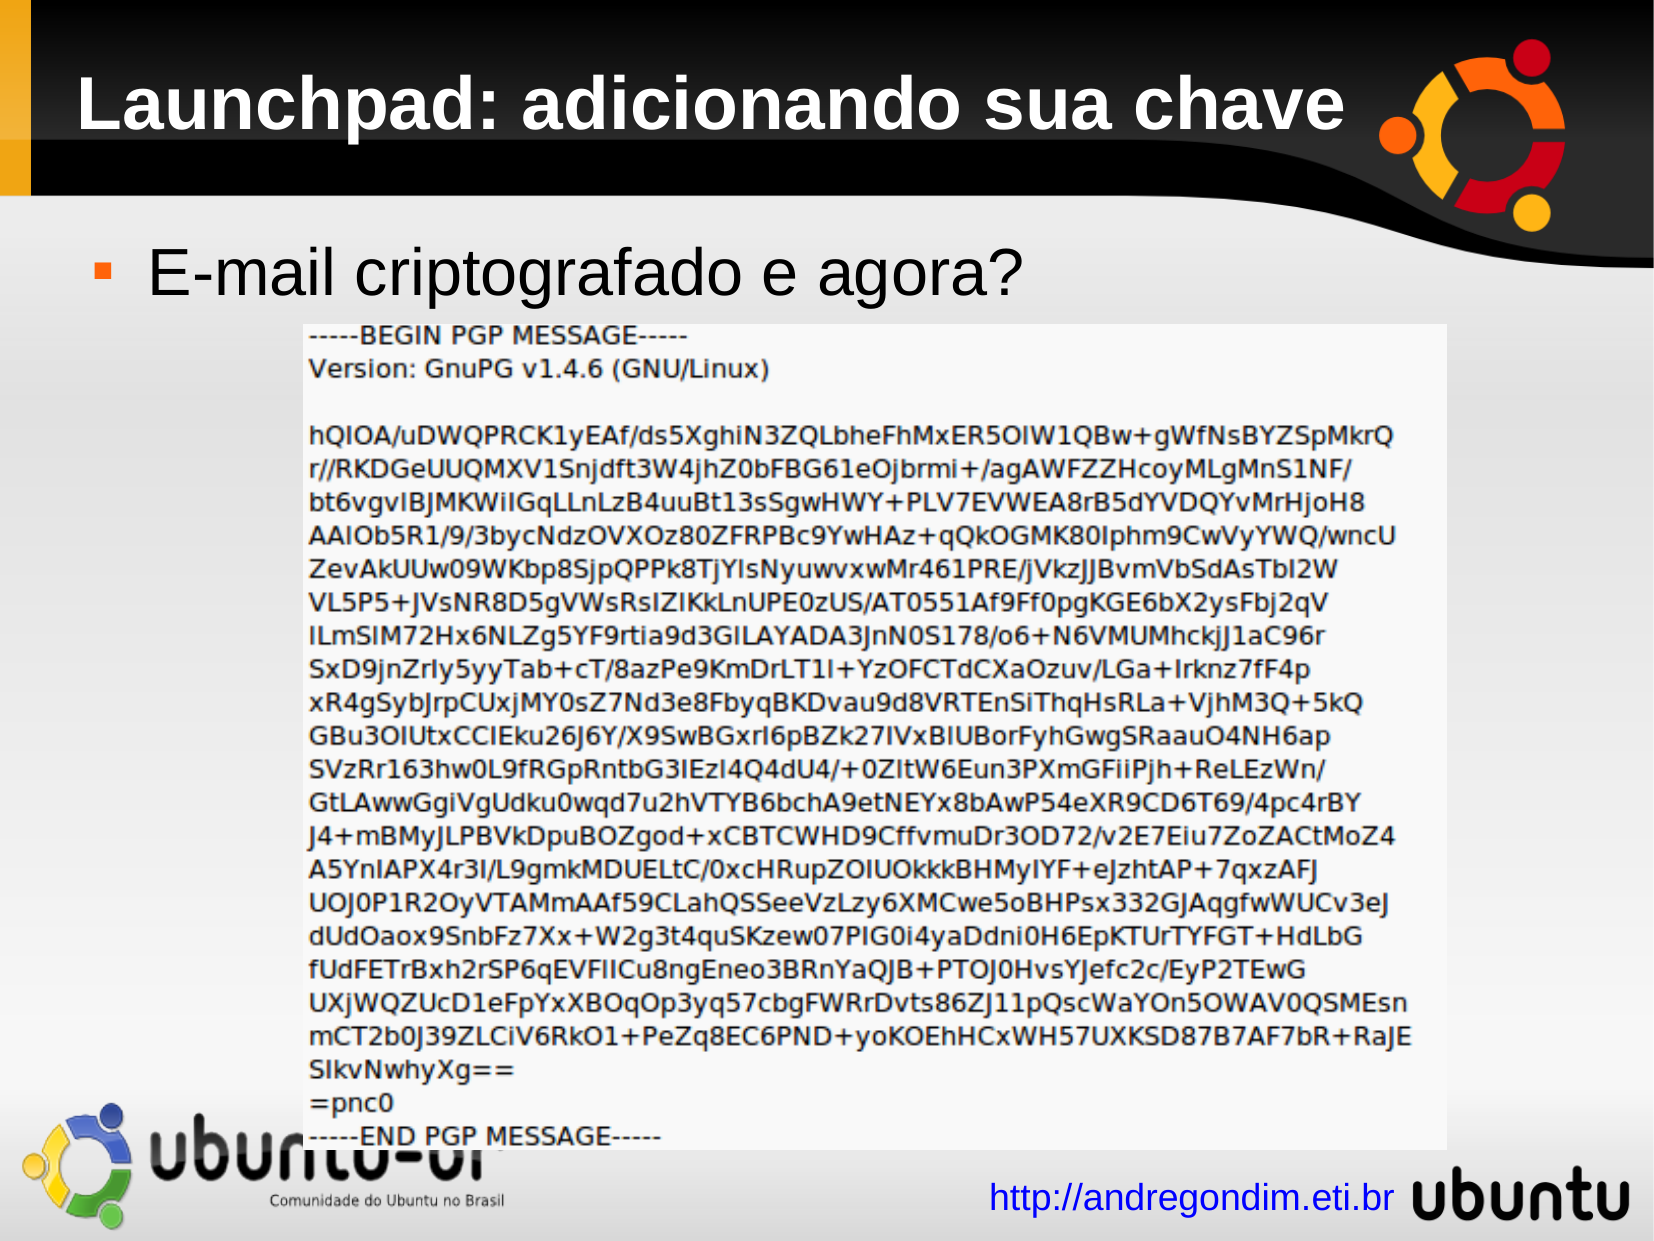

# Launchpad: adicionando sua chave
E-mail criptografado e agora?